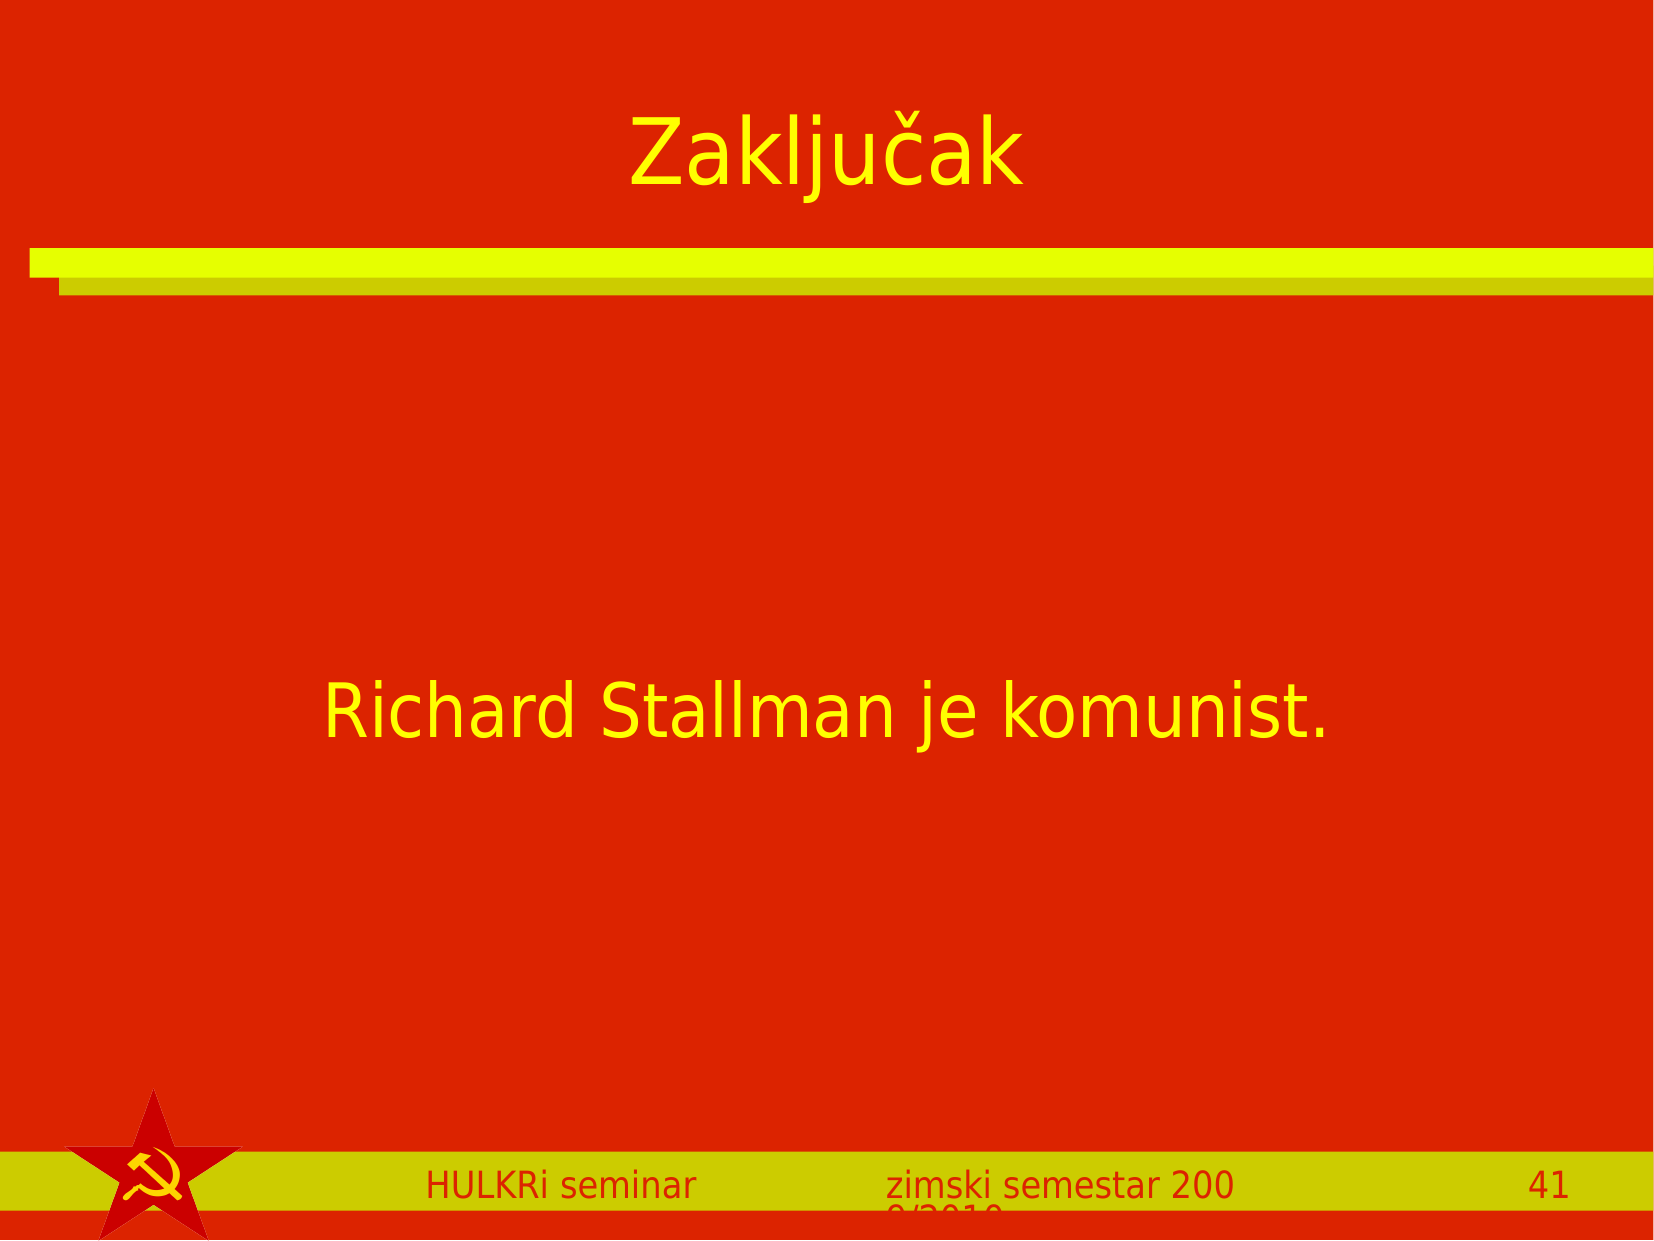

# Zaključak
Richard Stallman je komunist.
HULKRi seminar
zimski semestar 2009/2010.
41